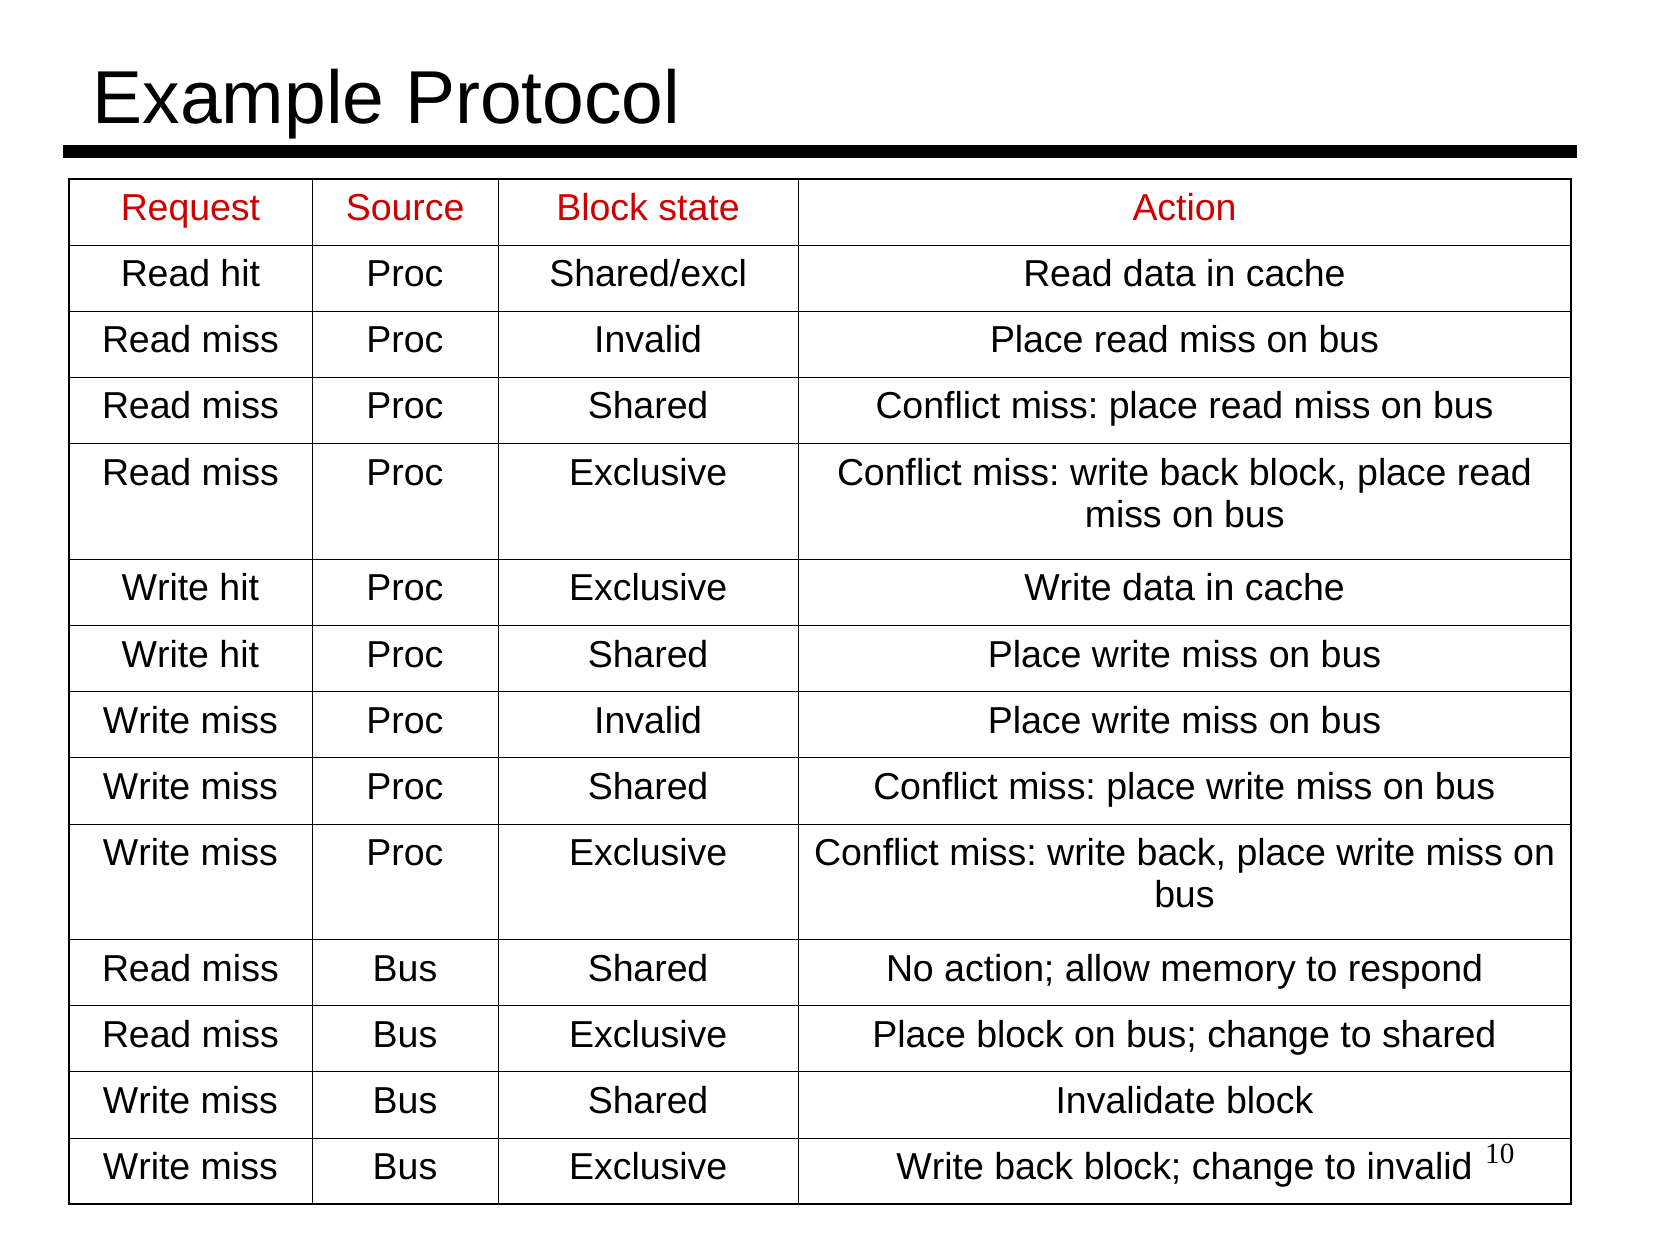

Example Protocol
| Request | Source | Block state | Action |
| --- | --- | --- | --- |
| Read hit | Proc | Shared/excl | Read data in cache |
| Read miss | Proc | Invalid | Place read miss on bus |
| Read miss | Proc | Shared | Conflict miss: place read miss on bus |
| Read miss | Proc | Exclusive | Conflict miss: write back block, place read miss on bus |
| Write hit | Proc | Exclusive | Write data in cache |
| Write hit | Proc | Shared | Place write miss on bus |
| Write miss | Proc | Invalid | Place write miss on bus |
| Write miss | Proc | Shared | Conflict miss: place write miss on bus |
| Write miss | Proc | Exclusive | Conflict miss: write back, place write miss on bus |
| Read miss | Bus | Shared | No action; allow memory to respond |
| Read miss | Bus | Exclusive | Place block on bus; change to shared |
| Write miss | Bus | Shared | Invalidate block |
| Write miss | Bus | Exclusive | Write back block; change to invalid |